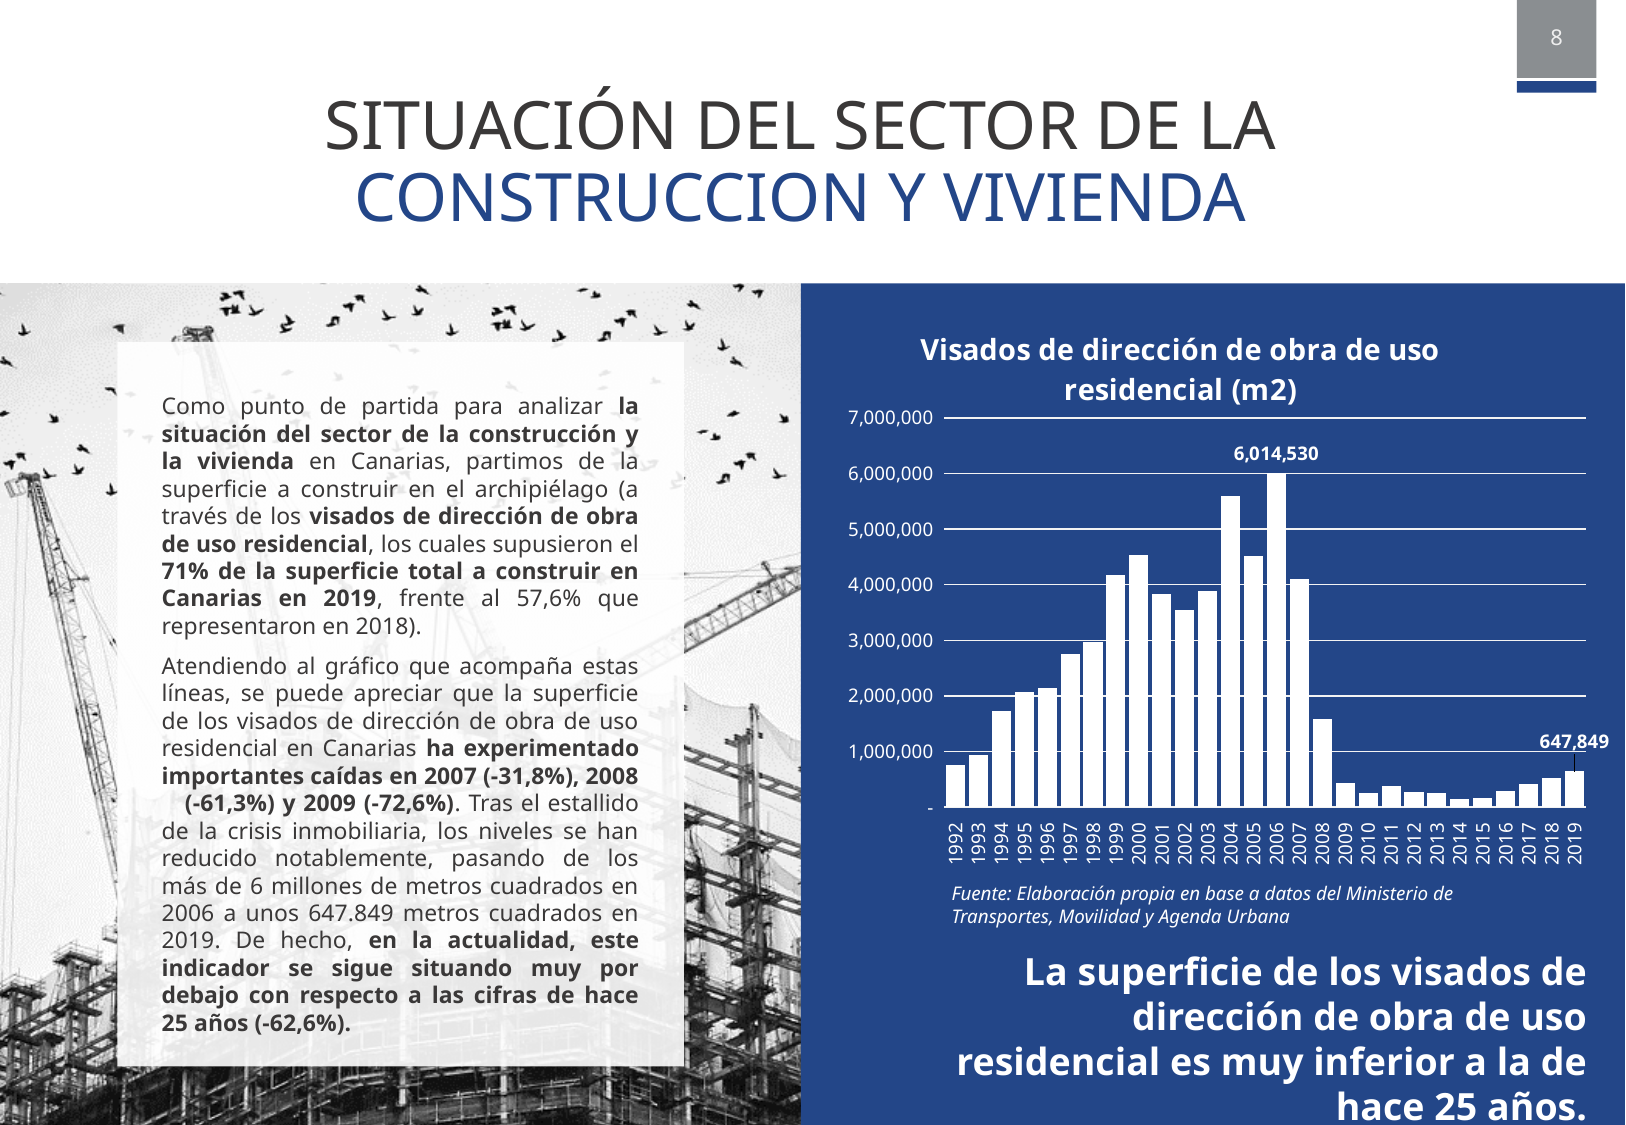

# SITUACIÓN DEL SECTOR DE LA CONSTRUCCION Y VIVIENDA
### Chart: Visados de dirección de obra de uso residencial (m2)
| Category | Superficie Residencial |
|---|---|
| 1992 | 760005.0 |
| 1993 | 943055.0 |
| 1994 | 1731796.0 |
| 1995 | 2066606.0 |
| 1996 | 2143633.0 |
| 1997 | 2749478.0 |
| 1998 | 2967121.0 |
| 1999 | 4175203.0 |
| 2000 | 4540225.0 |
| 2001 | 3828566.0 |
| 2002 | 3549496.0 |
| 2003 | 3880748.0 |
| 2004 | 5587712.0 |
| 2005 | 4523676.0 |
| 2006 | 6014530.0 |
| 2007 | 4103159.0 |
| 2008 | 1587843.0 |
| 2009 | 435573.0 |
| 2010 | 251448.0 |
| 2011 | 375411.0 |
| 2012 | 275749.0 |
| 2013 | 256642.0 |
| 2014 | 155963.0 |
| 2015 | 167431.0 |
| 2016 | 286703.0 |
| 2017 | 422930.0 |
| 2018 | 516242.0 |
| 2019 | 647849.0 |
Como punto de partida para analizar la situación del sector de la construcción y la vivienda en Canarias, partimos de la superficie a construir en el archipiélago (a través de los visados de dirección de obra de uso residencial, los cuales supusieron el 71% de la superficie total a construir en Canarias en 2019, frente al 57,6% que representaron en 2018).
Atendiendo al gráfico que acompaña estas líneas, se puede apreciar que la superficie de los visados de dirección de obra de uso residencial en Canarias ha experimentado importantes caídas en 2007 (-31,8%), 2008 (-61,3%) y 2009 (-72,6%). Tras el estallido de la crisis inmobiliaria, los niveles se han reducido notablemente, pasando de los más de 6 millones de metros cuadrados en 2006 a unos 647.849 metros cuadrados en 2019. De hecho, en la actualidad, este indicador se sigue situando muy por debajo con respecto a las cifras de hace 25 años (-62,6%).
Fuente: Elaboración propia en base a datos del Ministerio de Transportes, Movilidad y Agenda Urbana
La superficie de los visados de dirección de obra de uso residencial es muy inferior a la de hace 25 años.